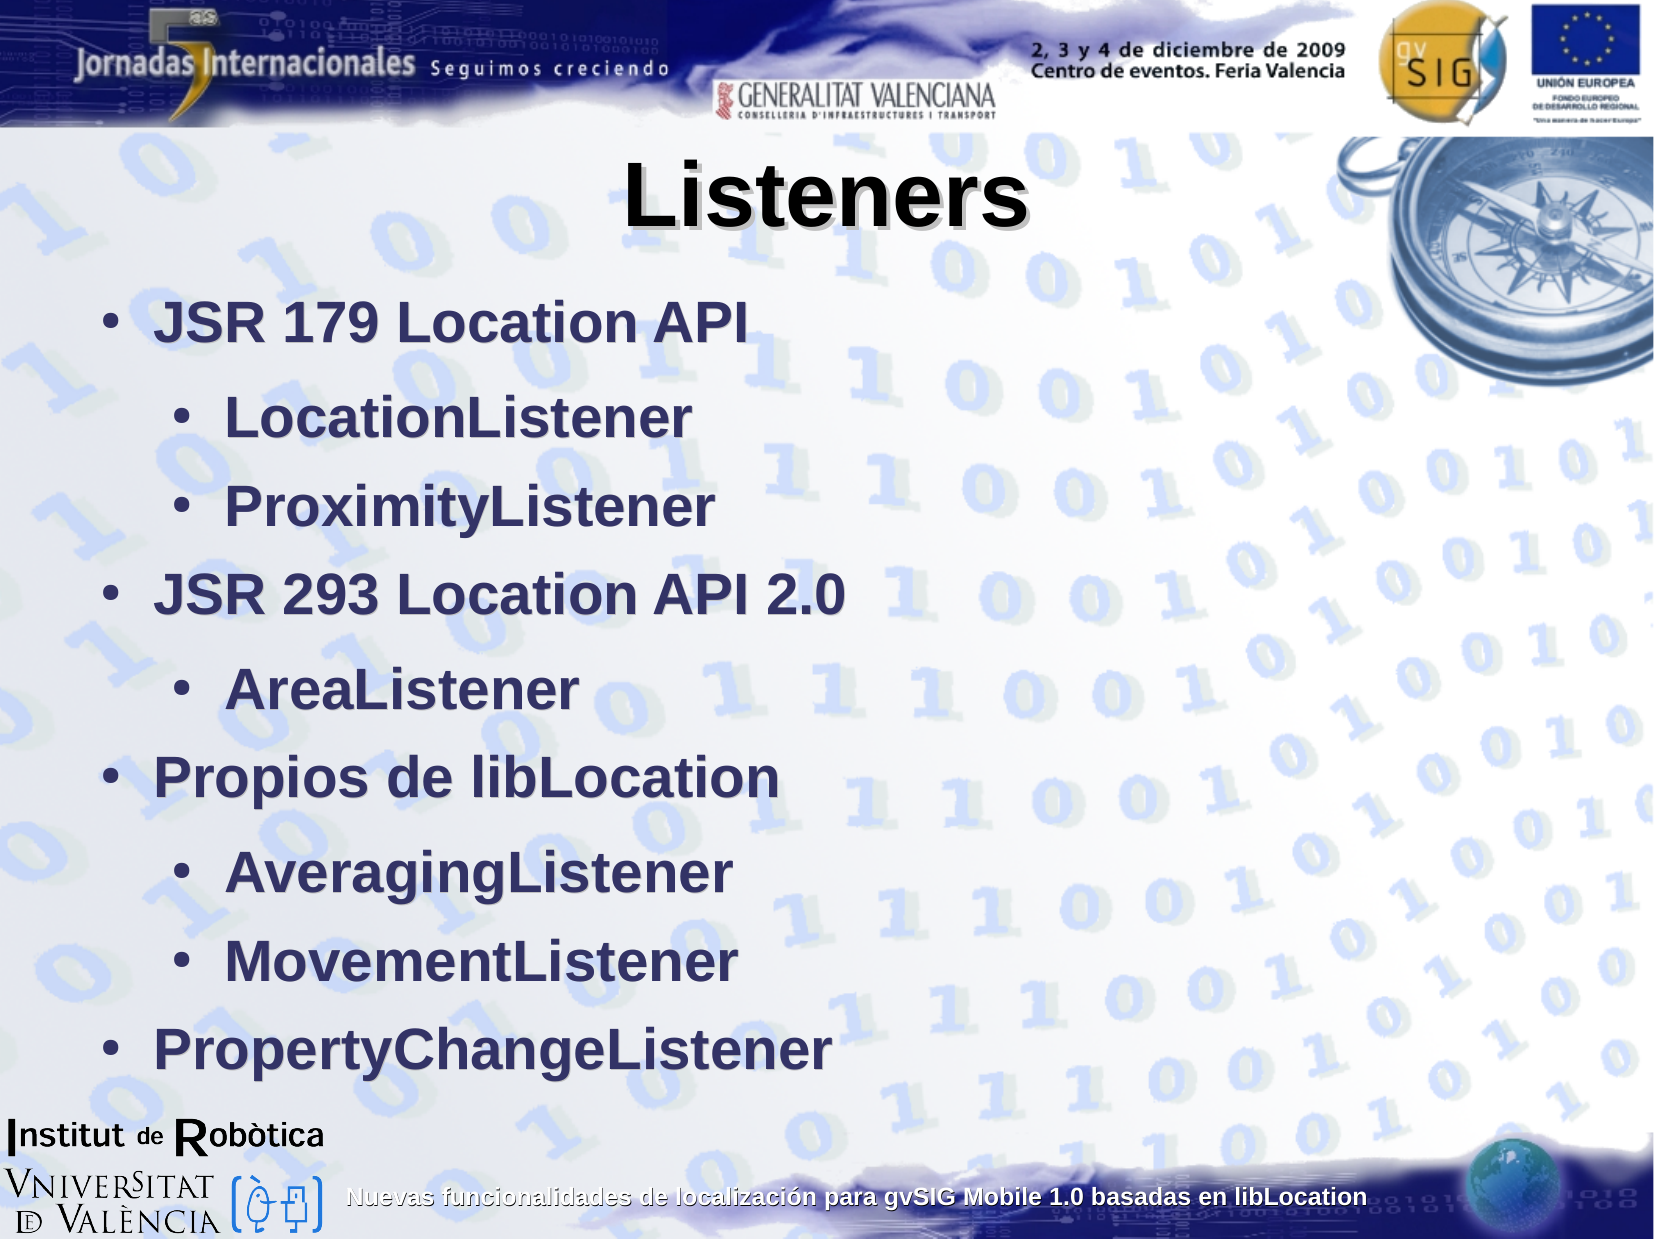

# Listeners
JSR 179 Location API
LocationListener
ProximityListener
JSR 293 Location API 2.0
AreaListener
Propios de libLocation
AveragingListener
MovementListener
PropertyChangeListener